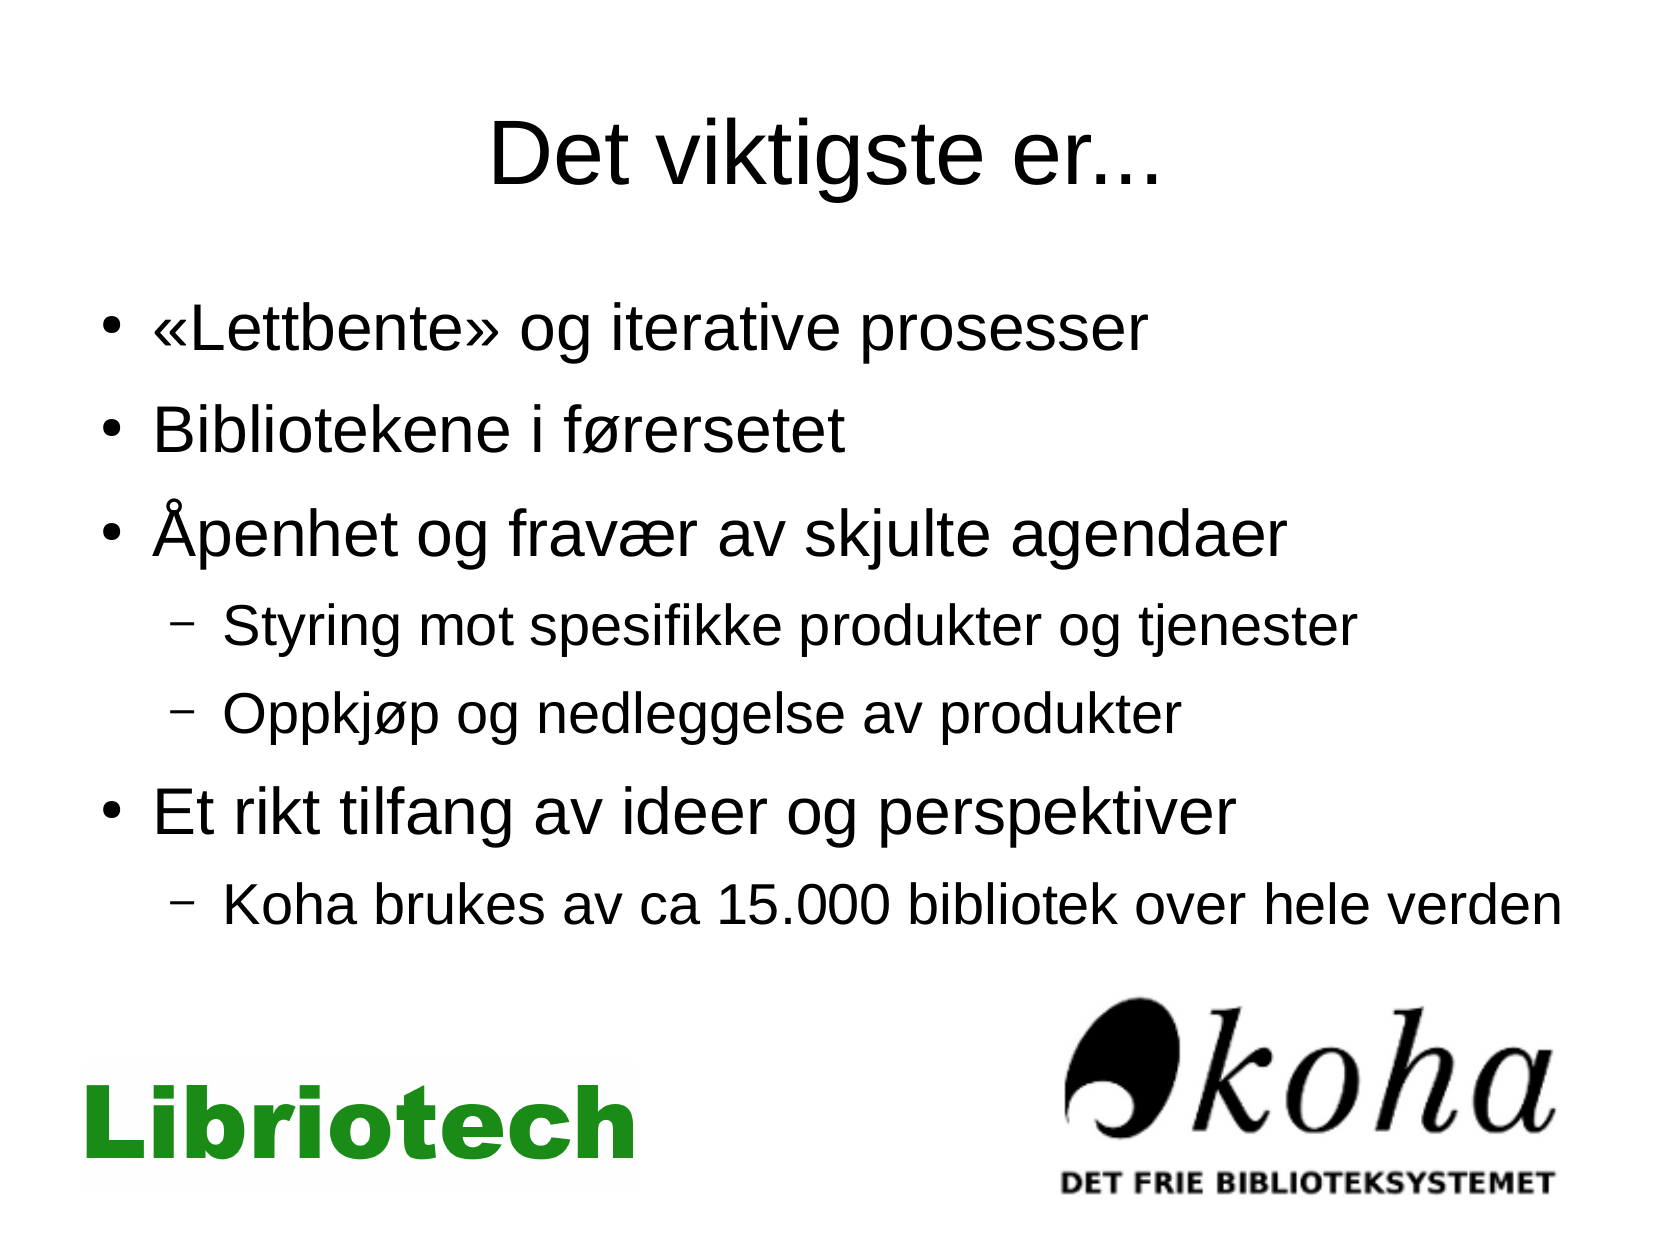

# Det viktigste er...
«Lettbente» og iterative prosesser
Bibliotekene i førersetet
Åpenhet og fravær av skjulte agendaer
Styring mot spesifikke produkter og tjenester
Oppkjøp og nedleggelse av produkter
Et rikt tilfang av ideer og perspektiver
Koha brukes av ca 15.000 bibliotek over hele verden